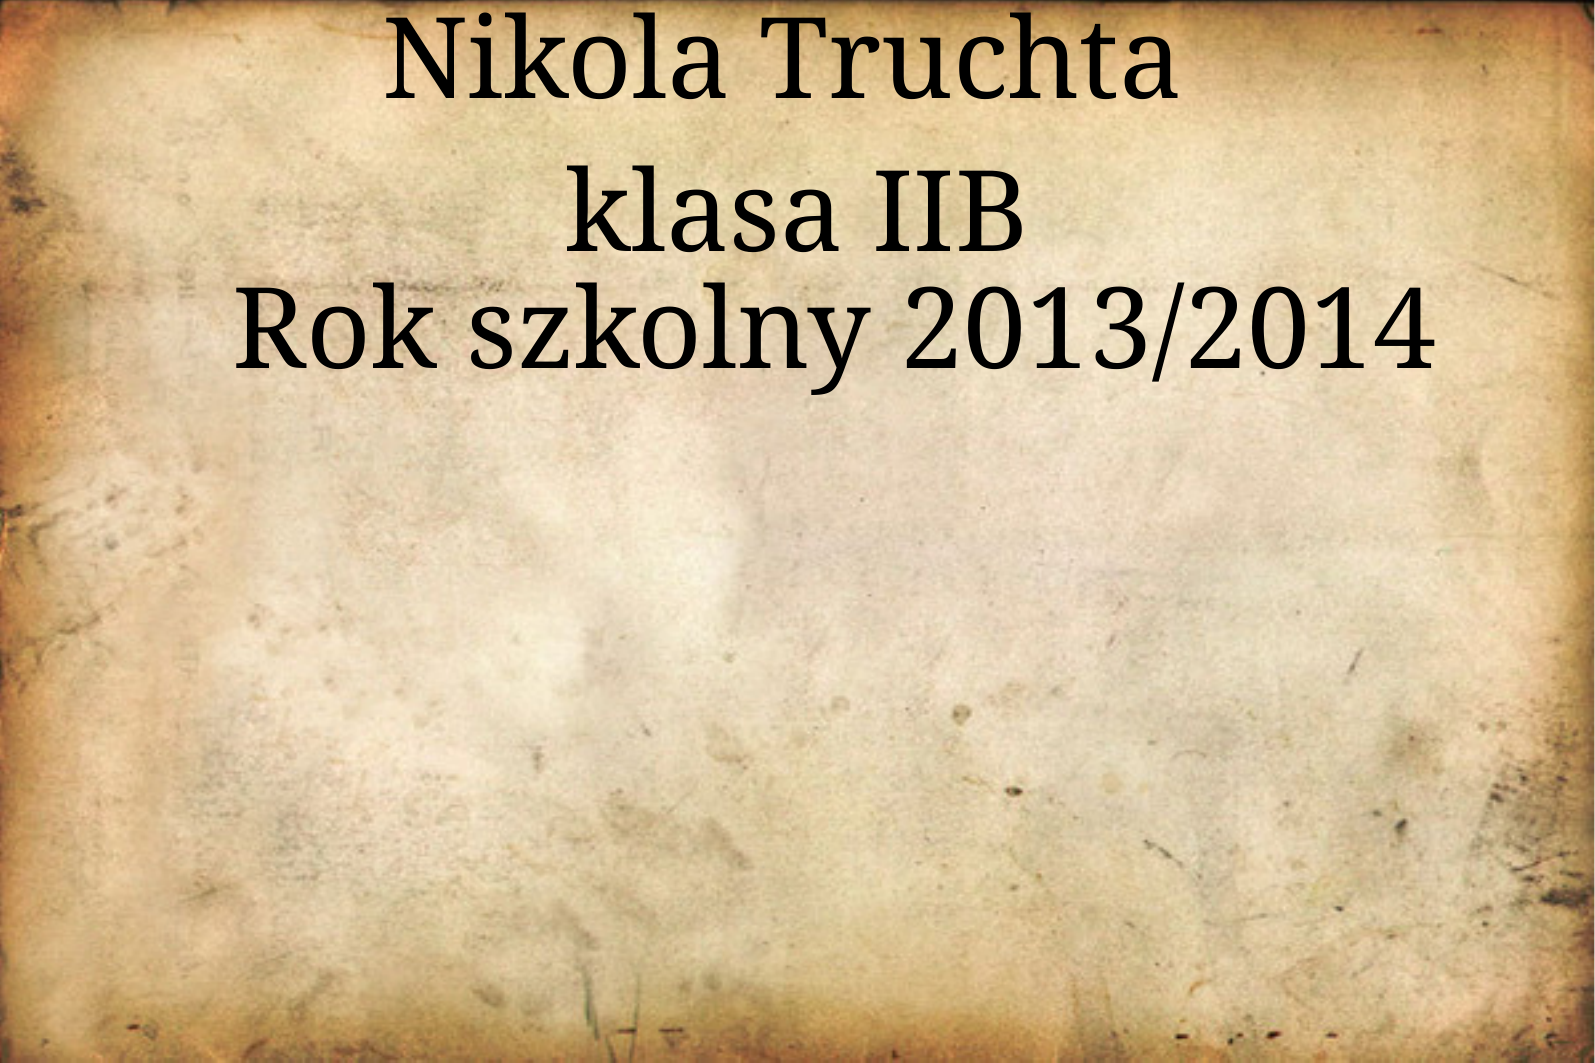

# Nikola Truchta klasa IIB
 Rok szkolny 2013/2014